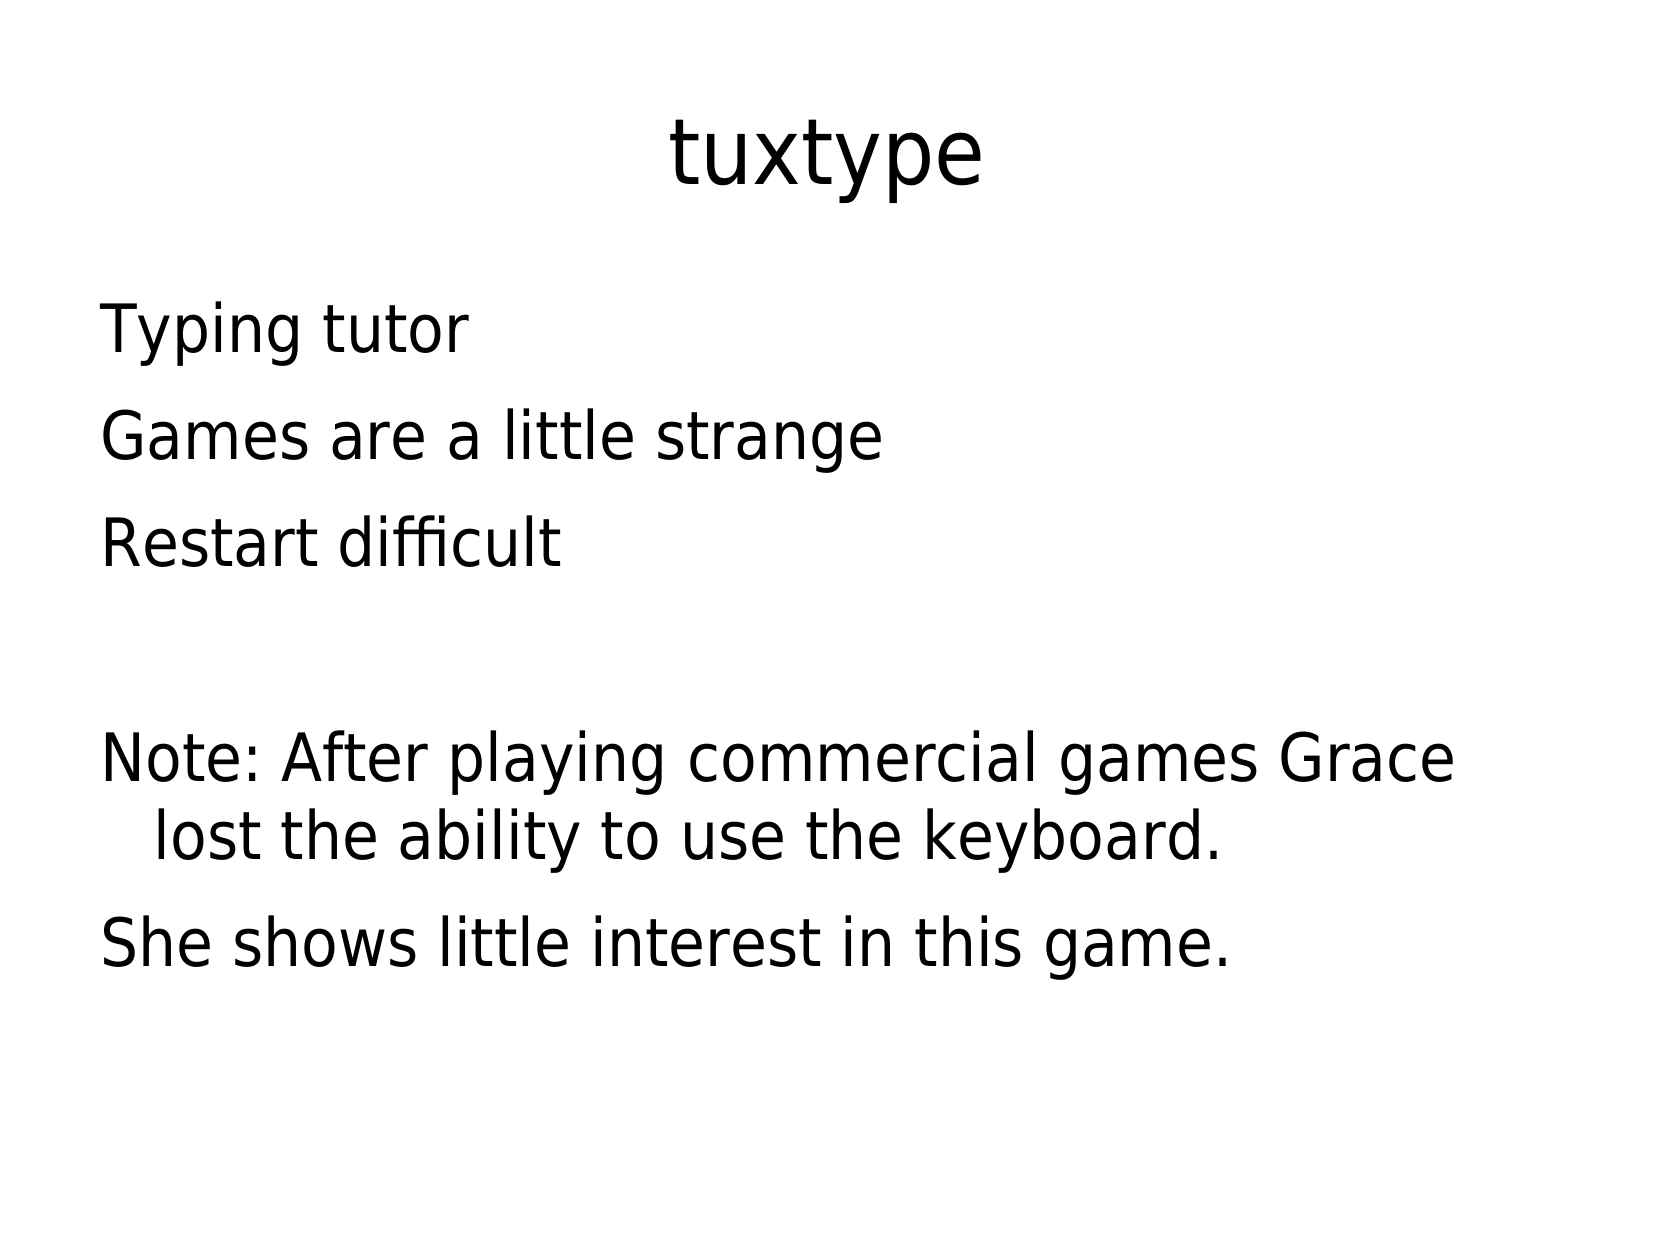

# tuxtype
Typing tutor
Games are a little strange
Restart difficult
Note: After playing commercial games Grace lost the ability to use the keyboard.
She shows little interest in this game.